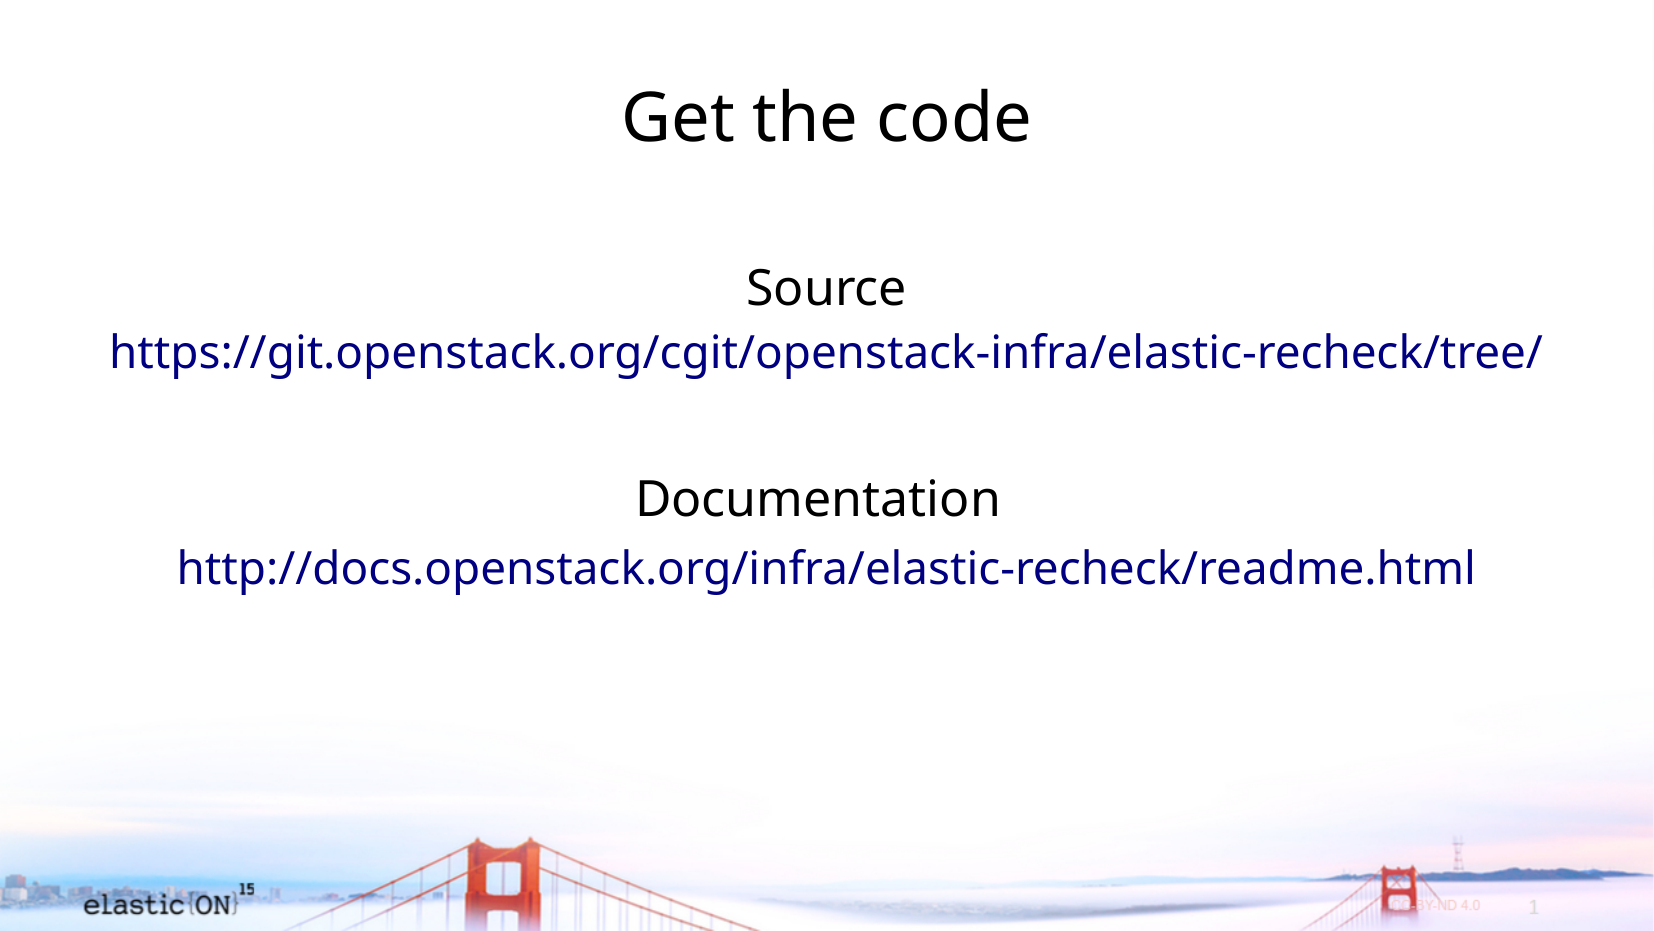

# Get the code
Source
https://git.openstack.org/cgit/openstack-infra/elastic-recheck/tree/
Documentation http://docs.openstack.org/infra/elastic-recheck/readme.html